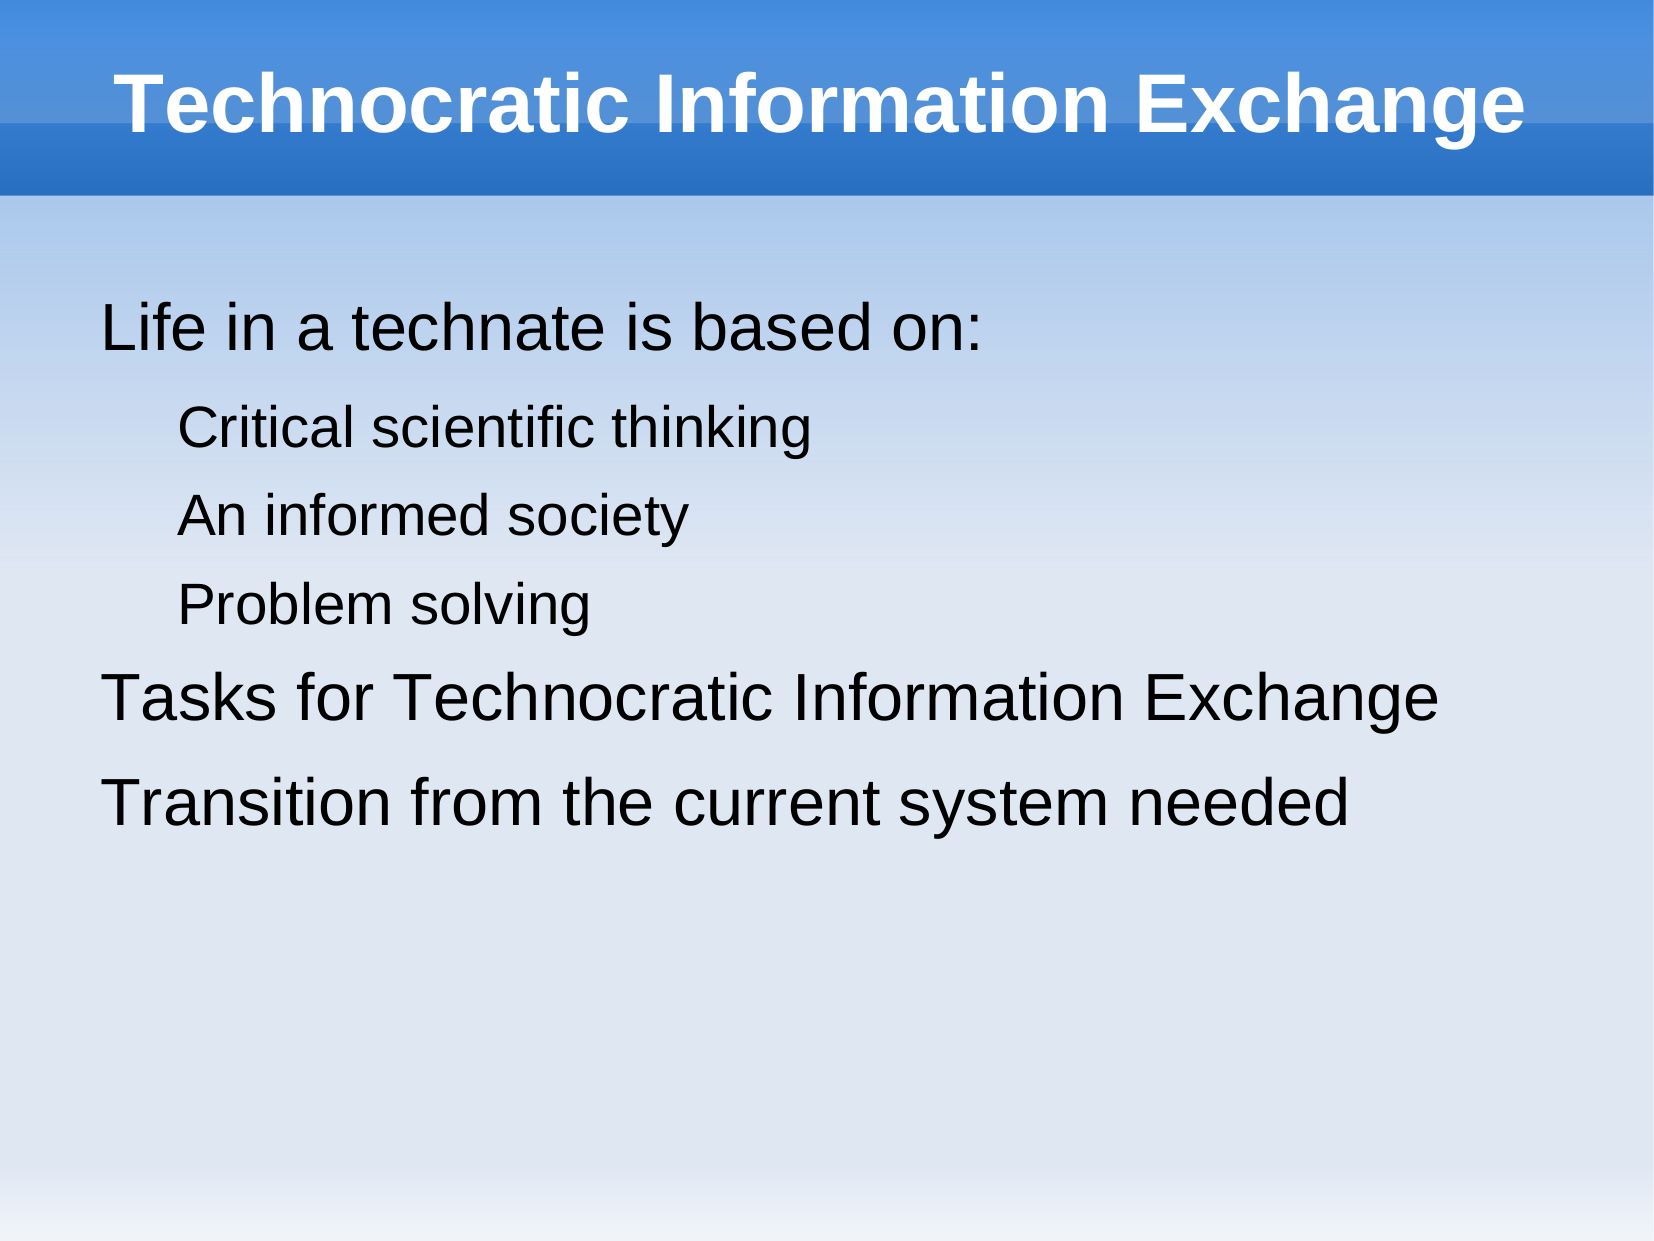

# Technocratic Information Exchange
Life in a technate is based on:
Critical scientific thinking
An informed society
Problem solving
Tasks for Technocratic Information Exchange
Transition from the current system needed